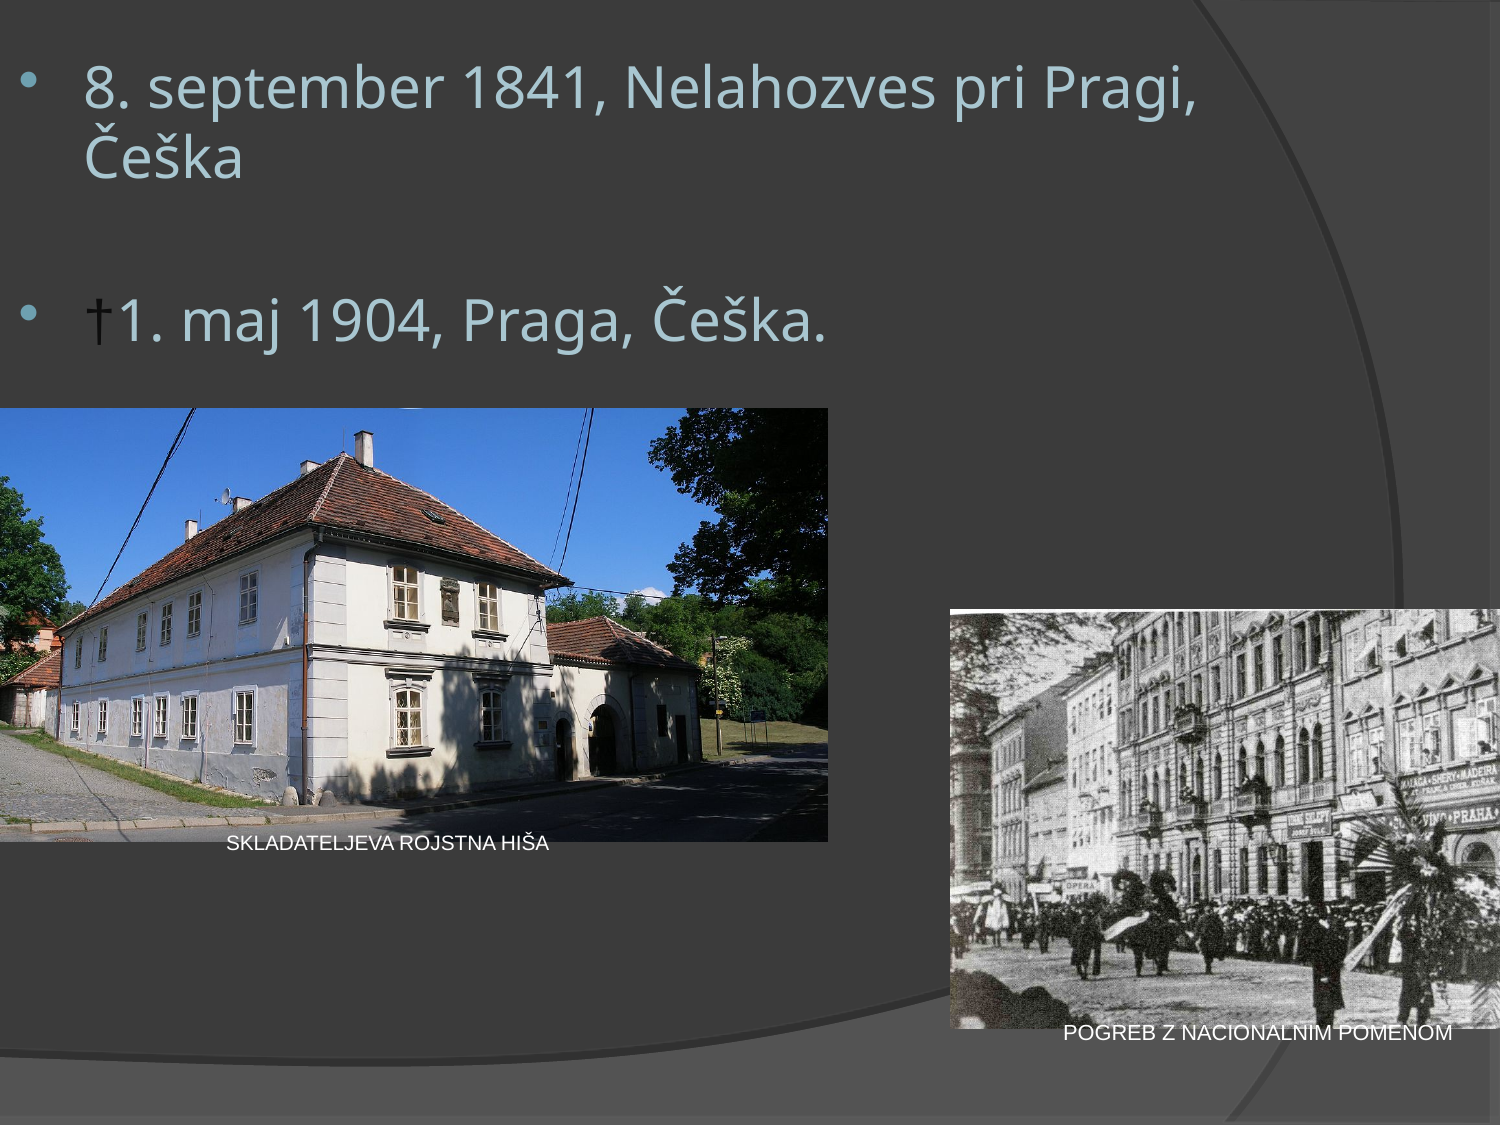

8. september 1841, Nelahozves pri Pragi, Češka
†1. maj 1904, Praga, Češka.
#
SKLADATELJEVA ROJSTNA HIŠA
POGREB Z NACIONALNIM POMENOM